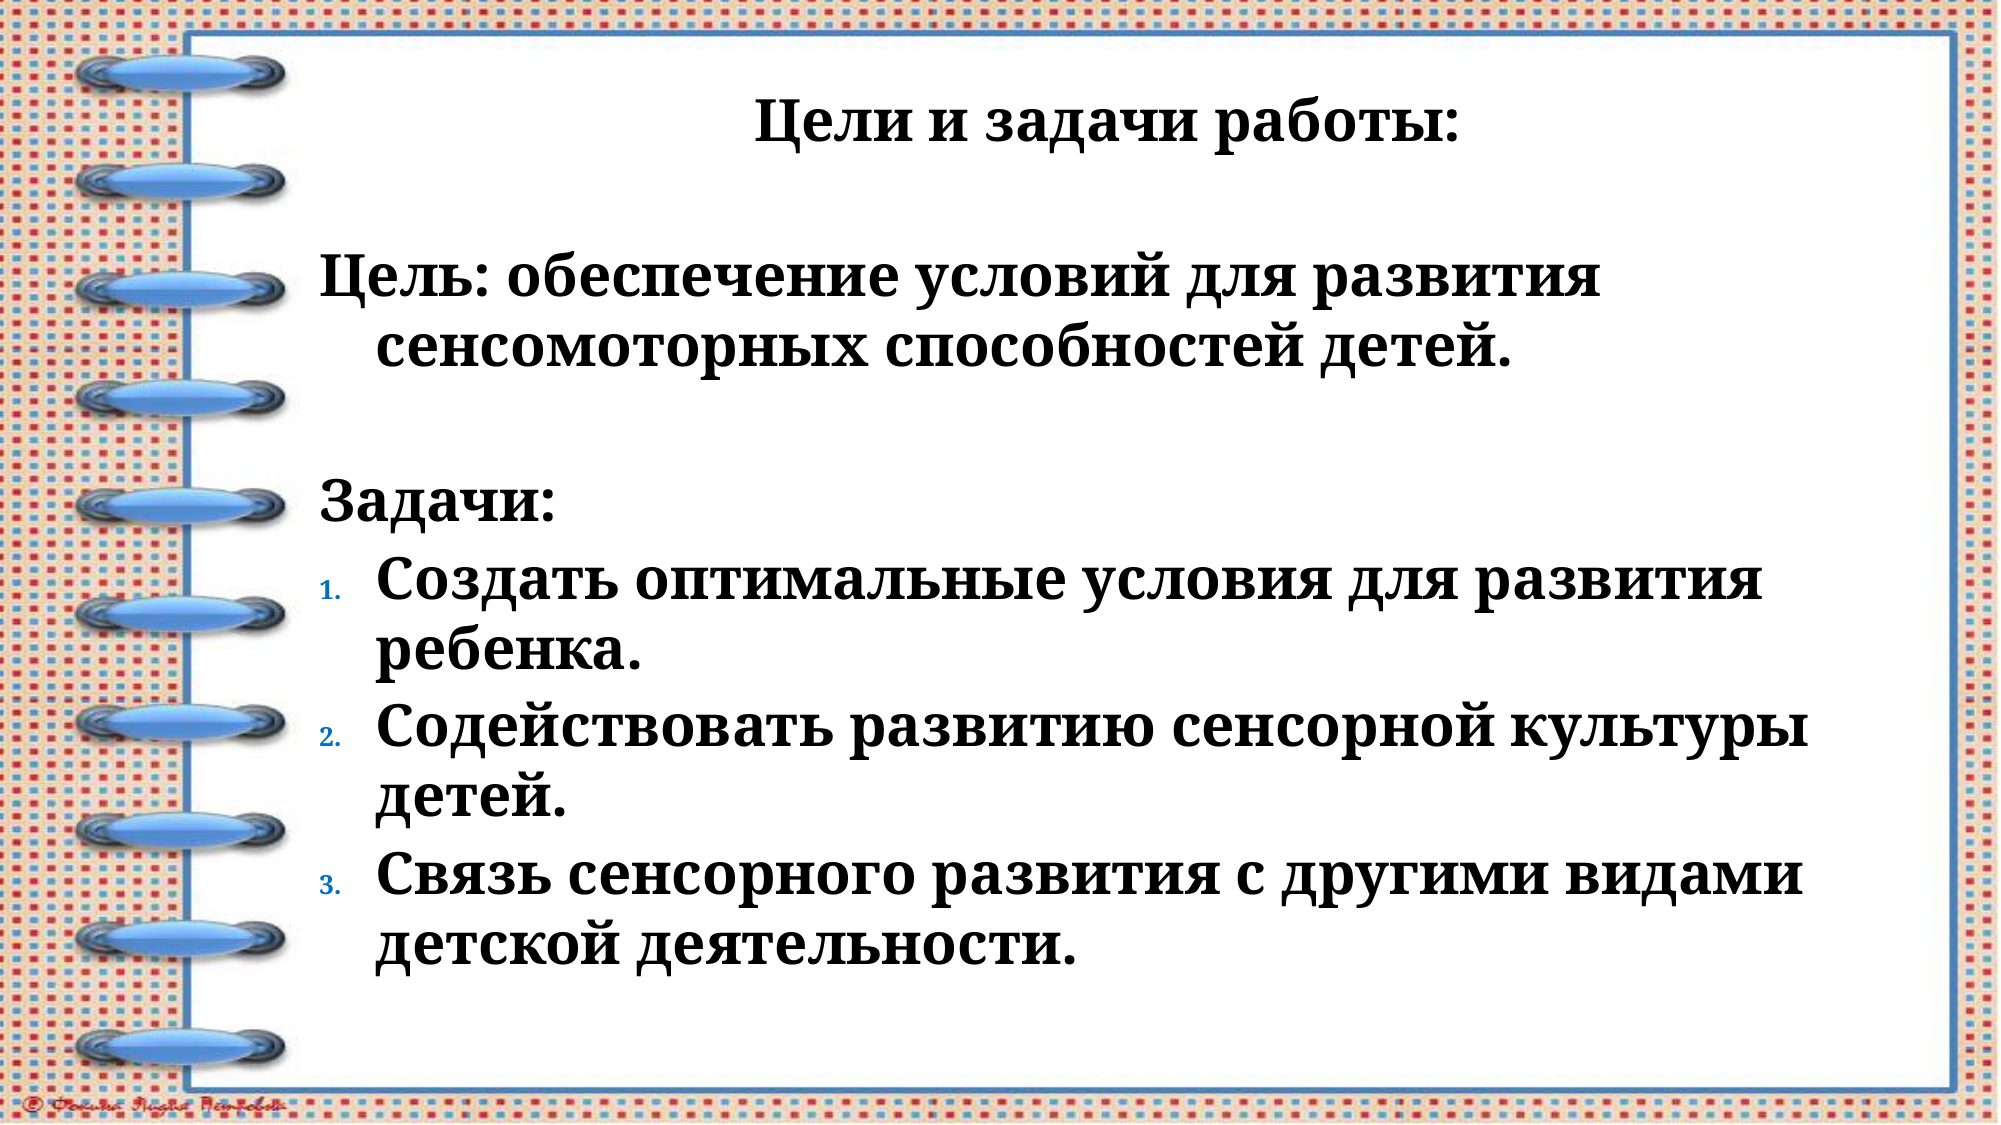

Цели и задачи работы:
Цель: обеспечение условий для развития сенсомоторных способностей детей.
Задачи:
Создать оптимальные условия для развития ребенка.
Содействовать развитию сенсорной культуры детей.
Связь сенсорного развития с другими видами детской деятельности.